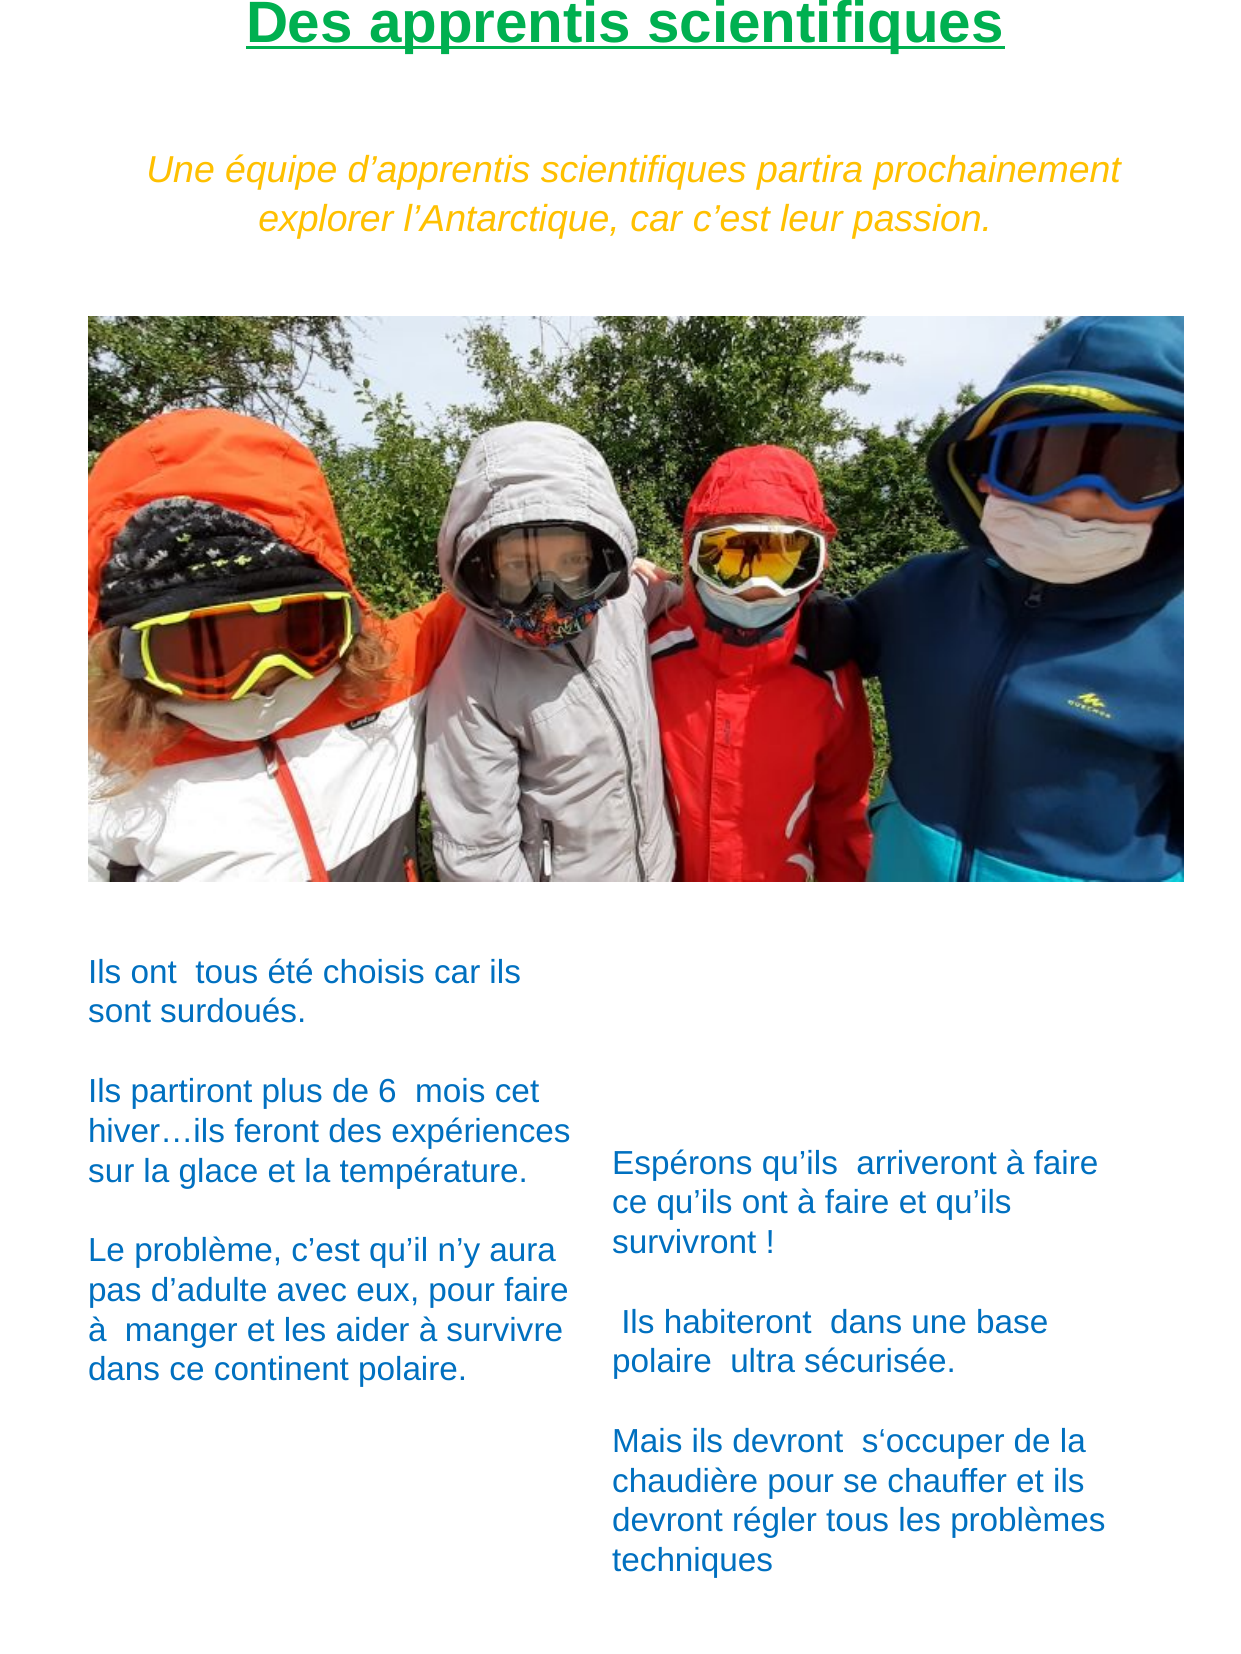

# Des apprentis scientifiques    Une équipe d’apprentis scientifiques partira prochainement explorer l’Antarctique, car c’est leur passion.
Ils ont tous été choisis car ils sont surdoués.
Ils partiront plus de 6 mois cet hiver…ils feront des expériences sur la glace et la température.
Le problème, c’est qu’il n’y aura pas d’adulte avec eux, pour faire à manger et les aider à survivre dans ce continent polaire.
Espérons qu’ils arriveront à faire ce qu’ils ont à faire et qu’ils survivront !
 Ils habiteront dans une base polaire ultra sécurisée.
Mais ils devront s‘occuper de la chaudière pour se chauffer et ils devront régler tous les problèmes techniques